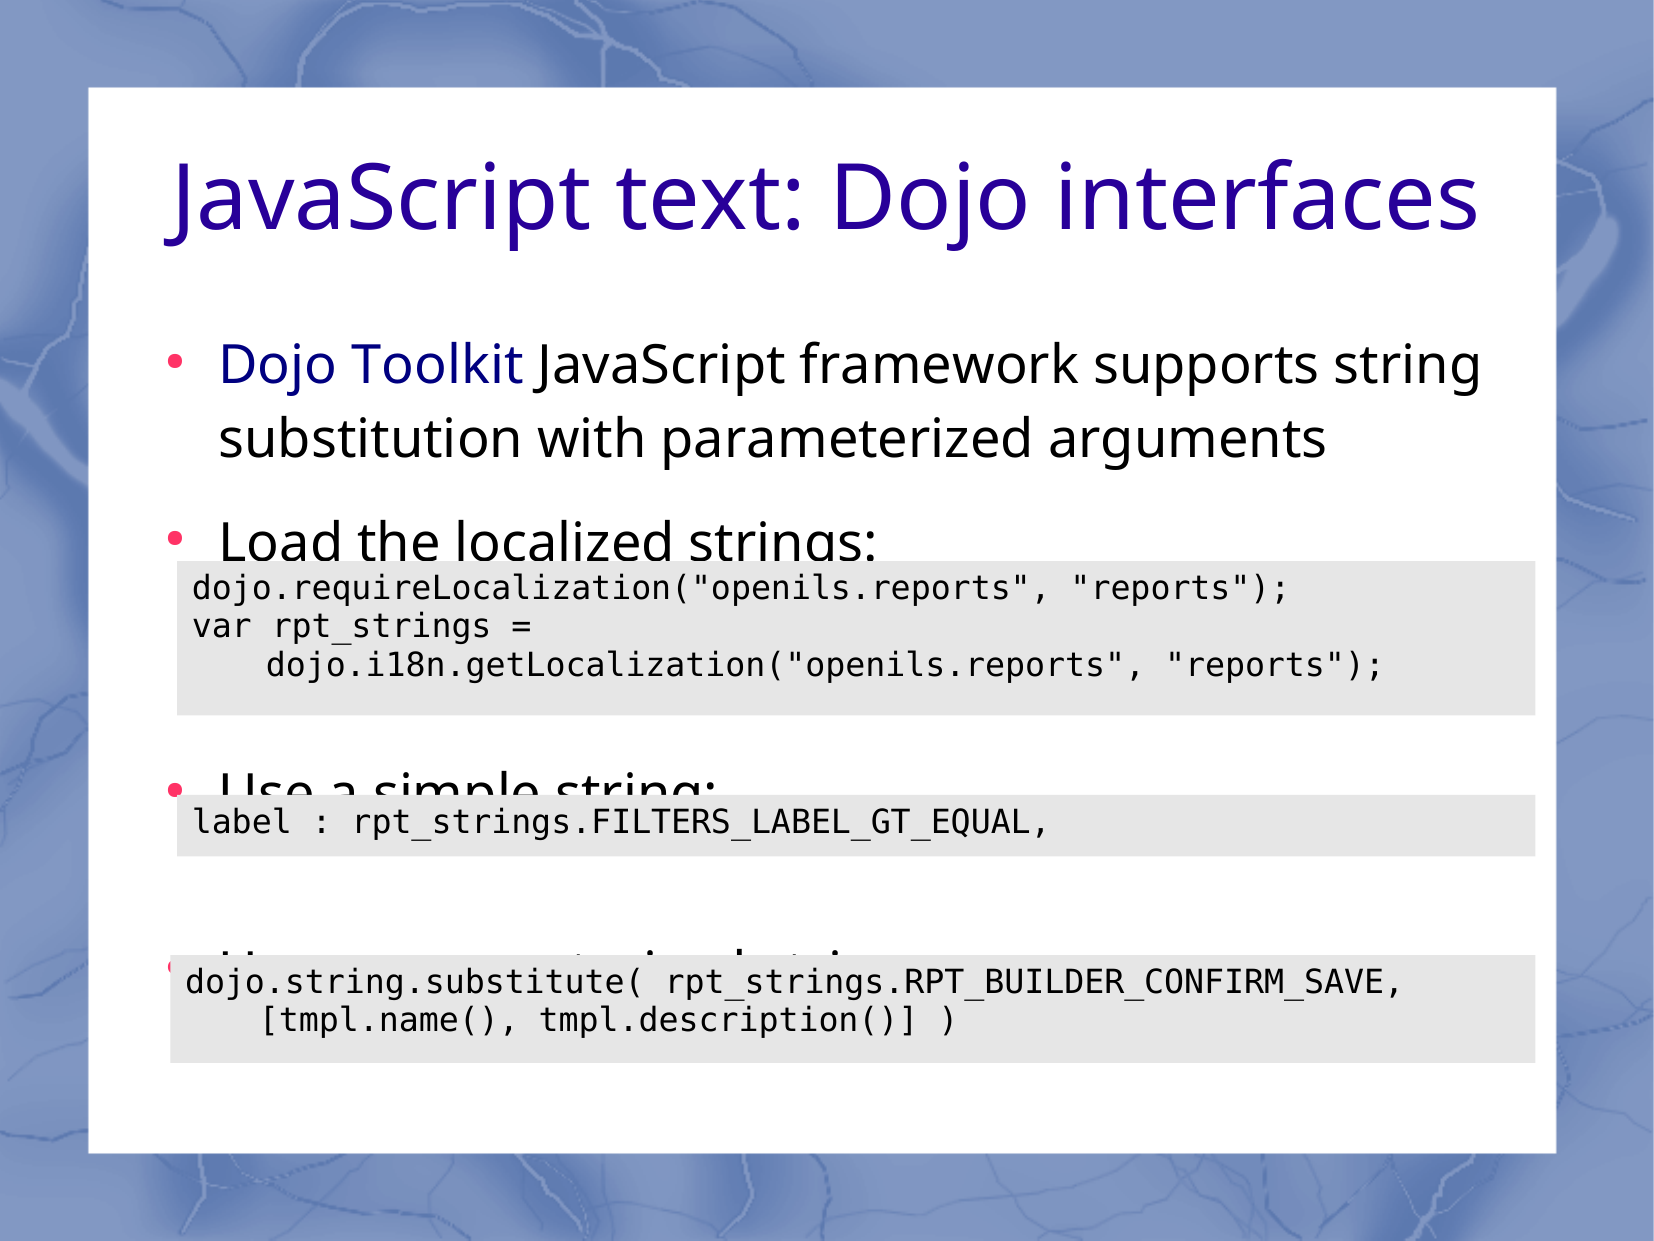

# JavaScript text: Dojo interfaces
Dojo Toolkit JavaScript framework supports string substitution with parameterized arguments
Load the localized strings:
Use a simple string:
Use a parameterized string:
dojo.requireLocalization("openils.reports", "reports");
var rpt_strings =
	dojo.i18n.getLocalization("openils.reports", "reports");
label : rpt_strings.FILTERS_LABEL_GT_EQUAL,
dojo.string.substitute( rpt_strings.RPT_BUILDER_CONFIRM_SAVE,
	[tmpl.name(), tmpl.description()] )